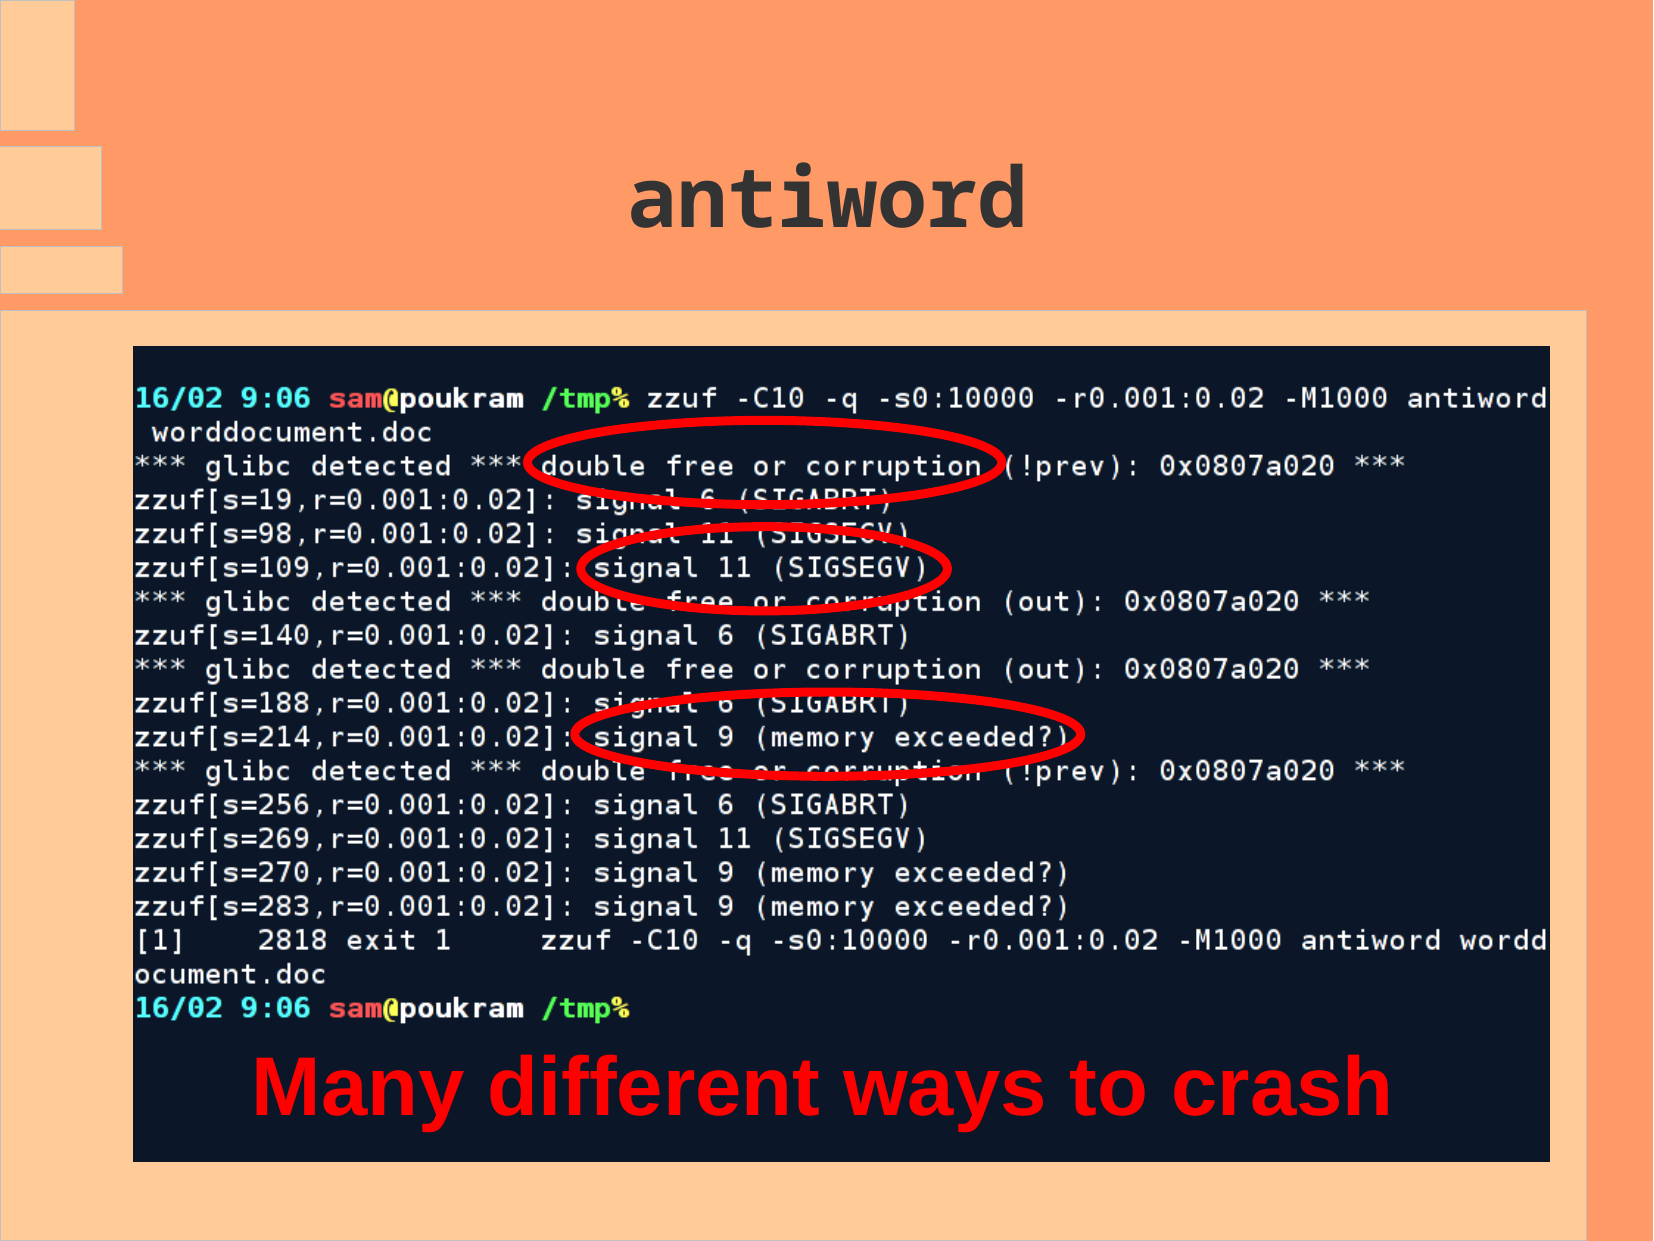

# antiword
Many different ways to crash